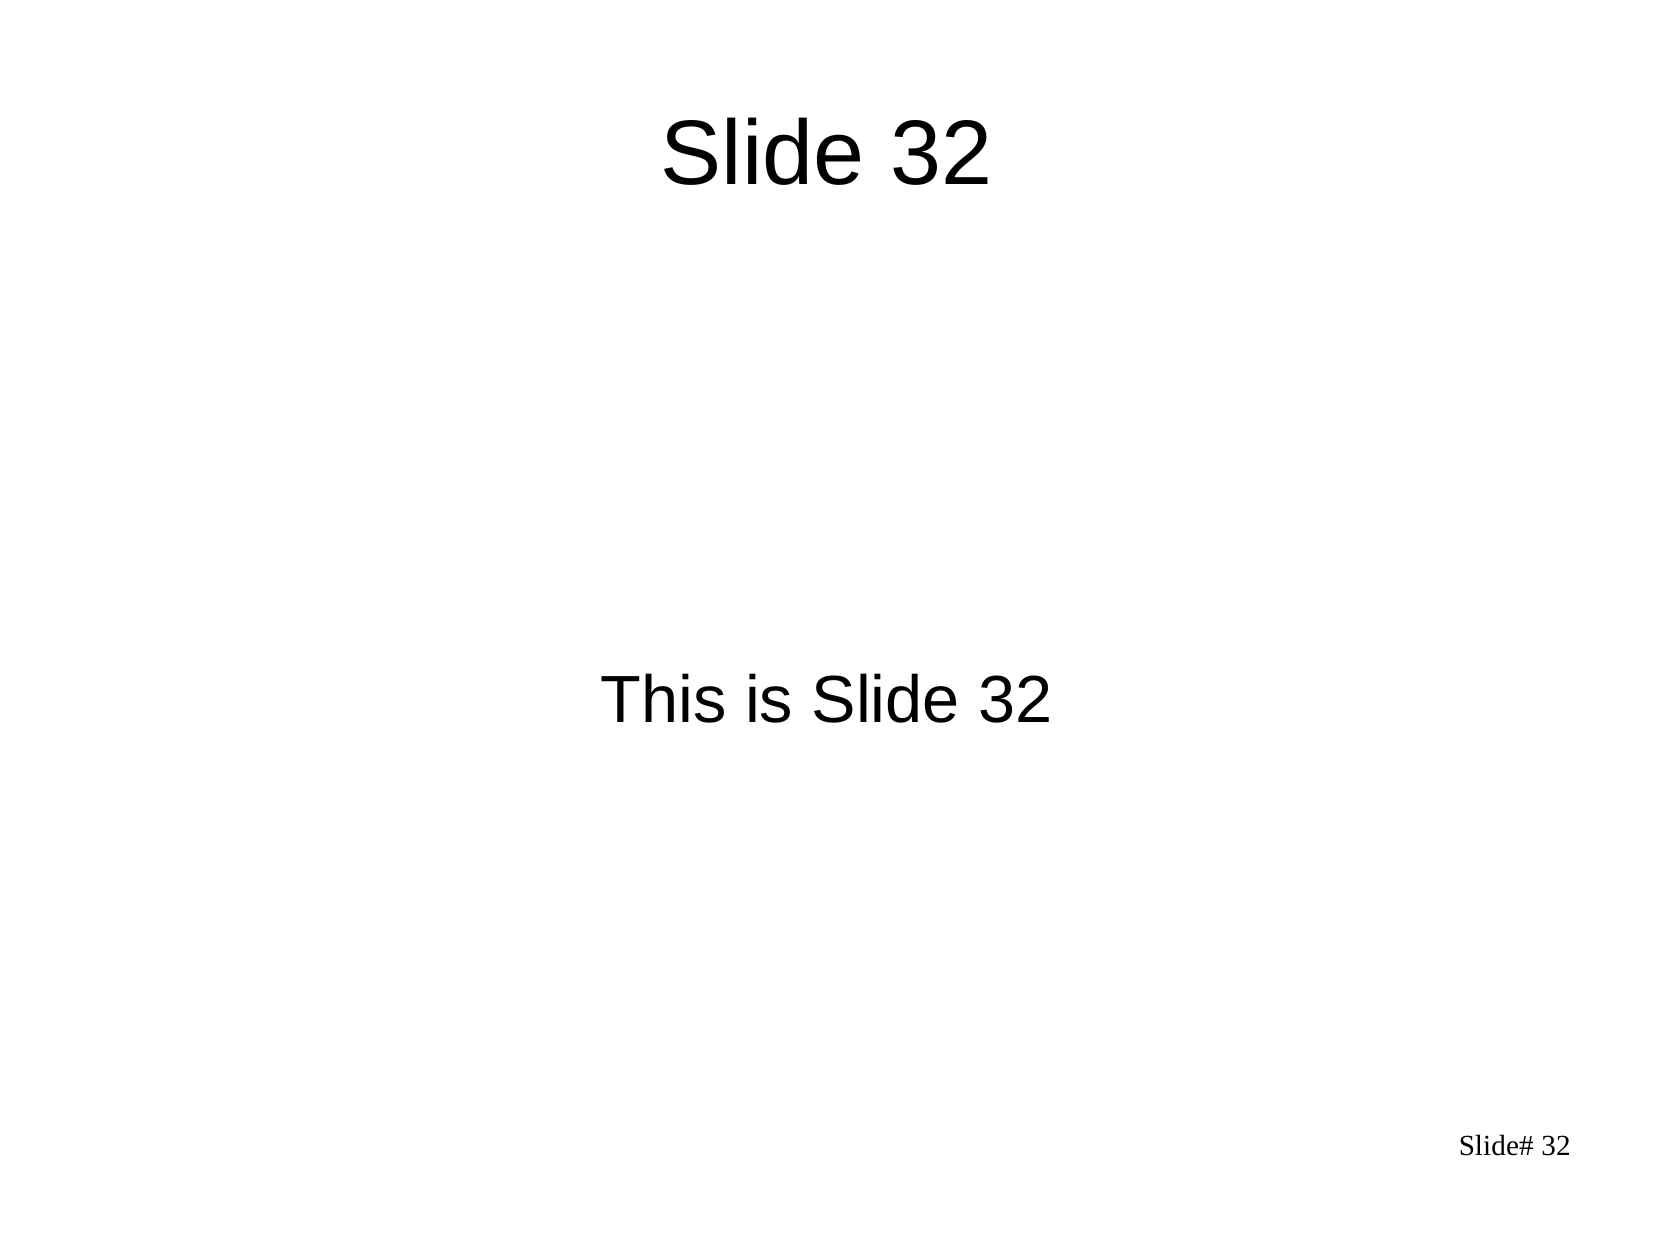

# Slide 32
This is Slide 32
32